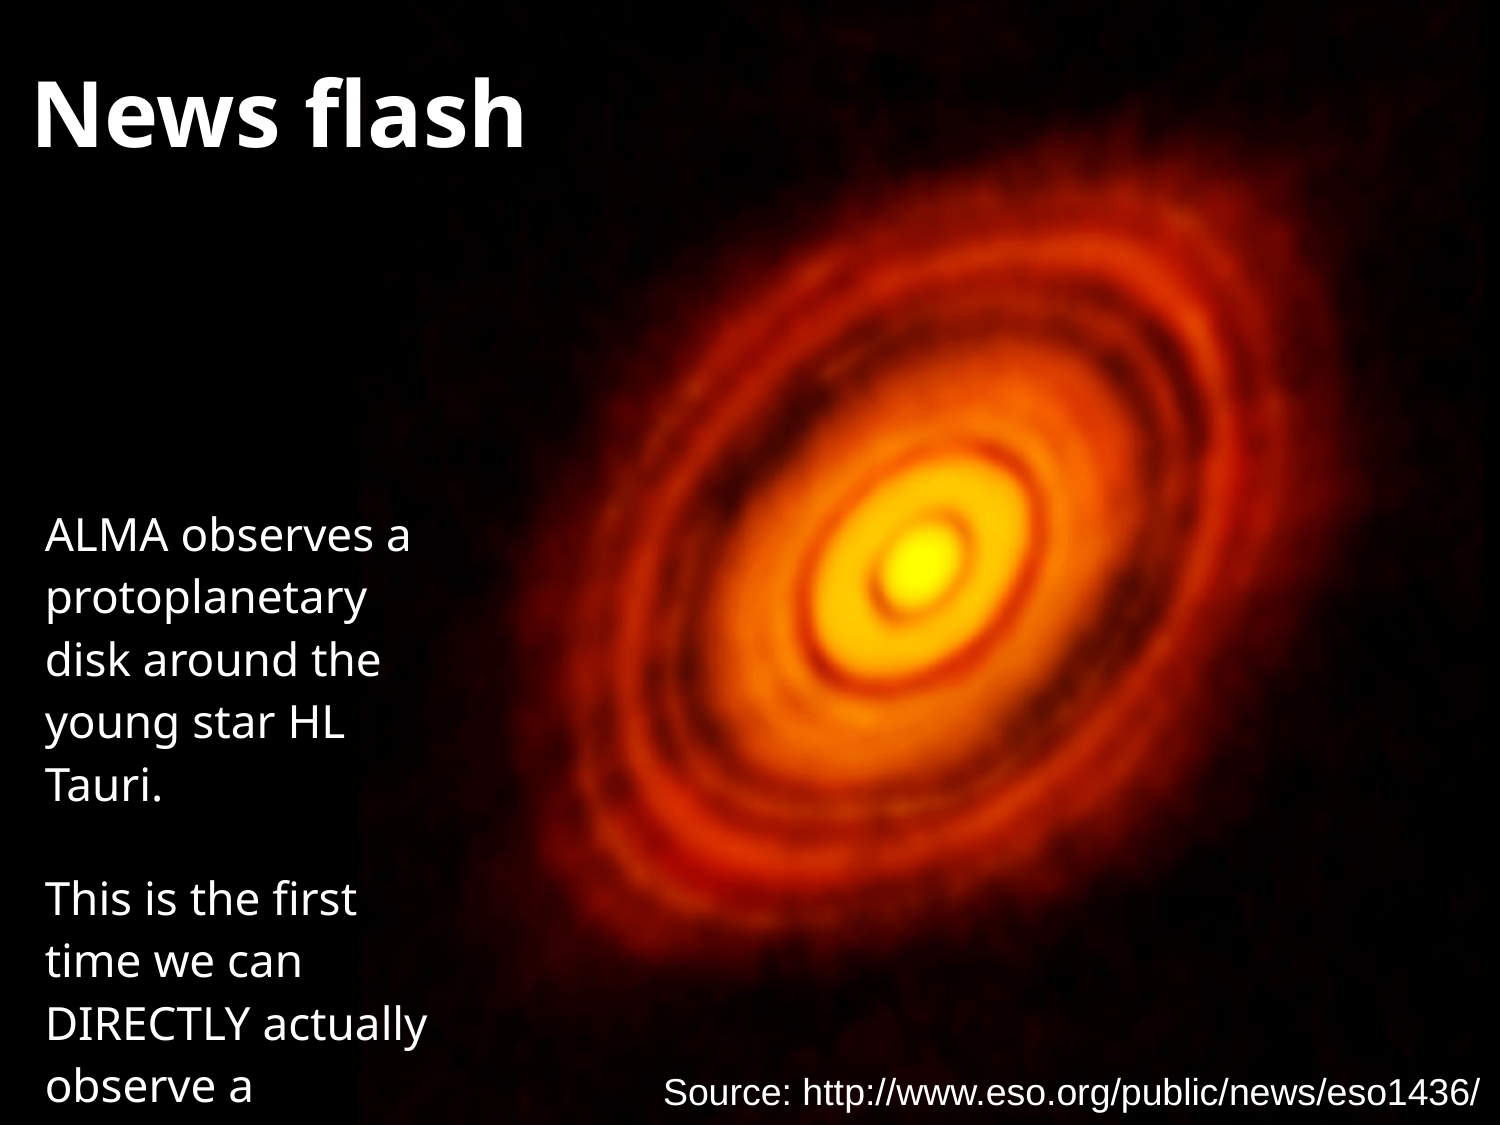

# News flash
ALMA observes a protoplanetary disk around the young star HL Tauri.
This is the first time we can DIRECTLY actually observe a planetary system in formation around another star.
Source: http://www.eso.org/public/news/eso1436/